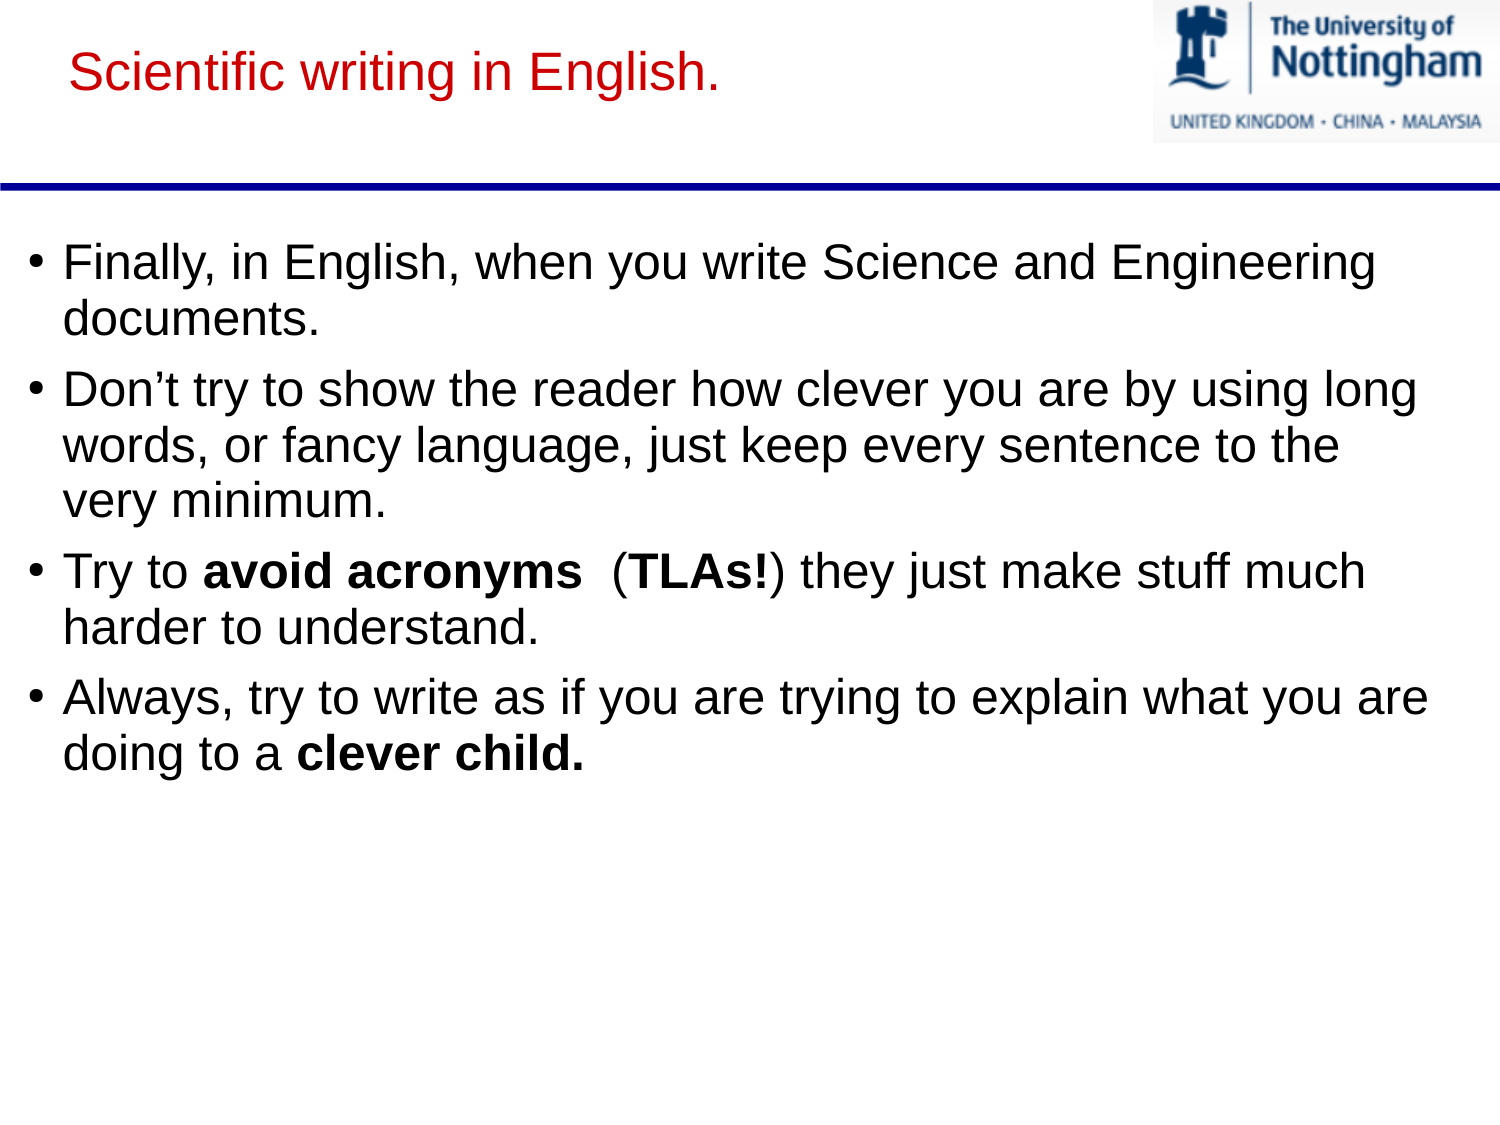

Scientific writing in English.
Finally, in English, when you write Science and Engineering documents.
Don’t try to show the reader how clever you are by using long words, or fancy language, just keep every sentence to the very minimum.
Try to avoid acronyms (TLAs!) they just make stuff much harder to understand.
Always, try to write as if you are trying to explain what you are doing to a clever child.